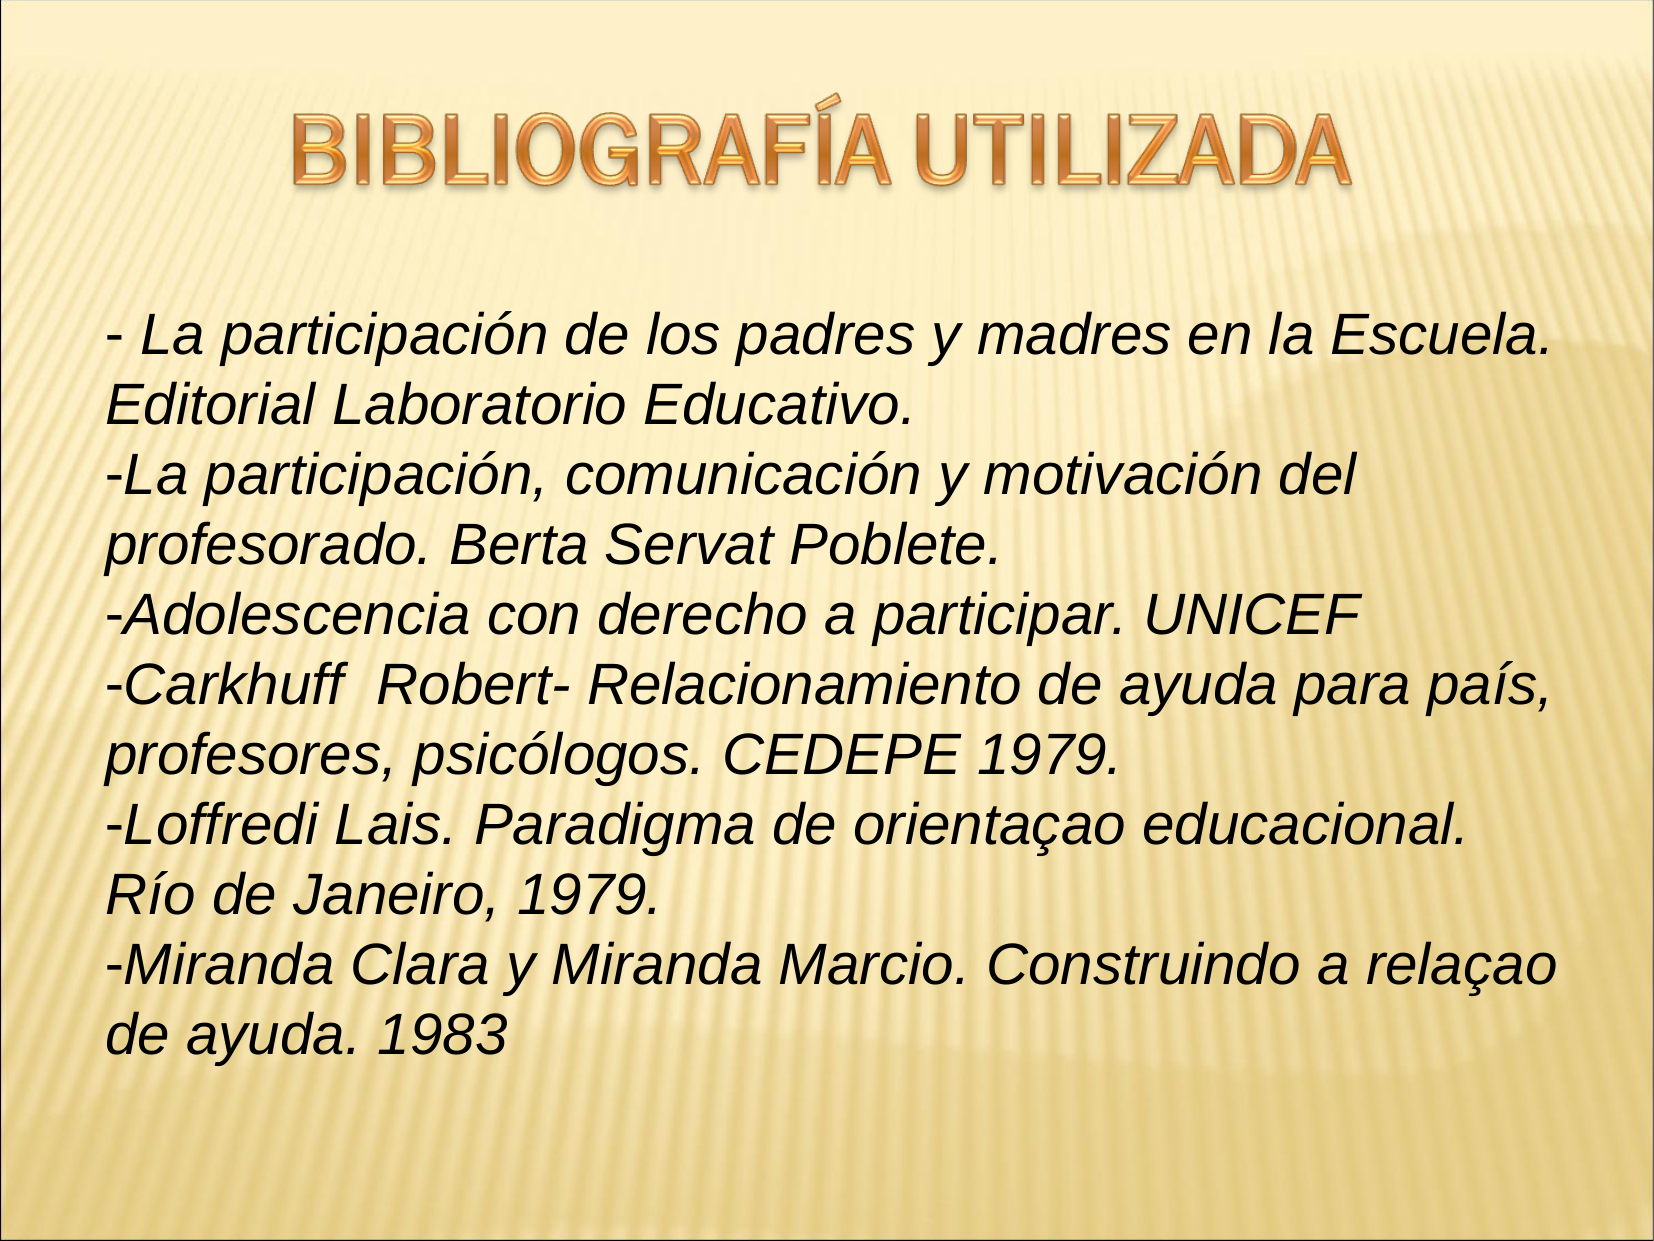

La participación de los padres y madres en la Escuela. Editorial Laboratorio Educativo.
La participación, comunicación y motivación del profesorado. Berta Servat Poblete.
Adolescencia con derecho a participar. UNICEF
Carkhuff Robert- Relacionamiento de ayuda para país, profesores, psicólogos. CEDEPE 1979.
Loffredi Lais. Paradigma de orientaçao educacional. Río de Janeiro, 1979.
Miranda Clara y Miranda Marcio. Construindo a relaçao de ayuda. 1983